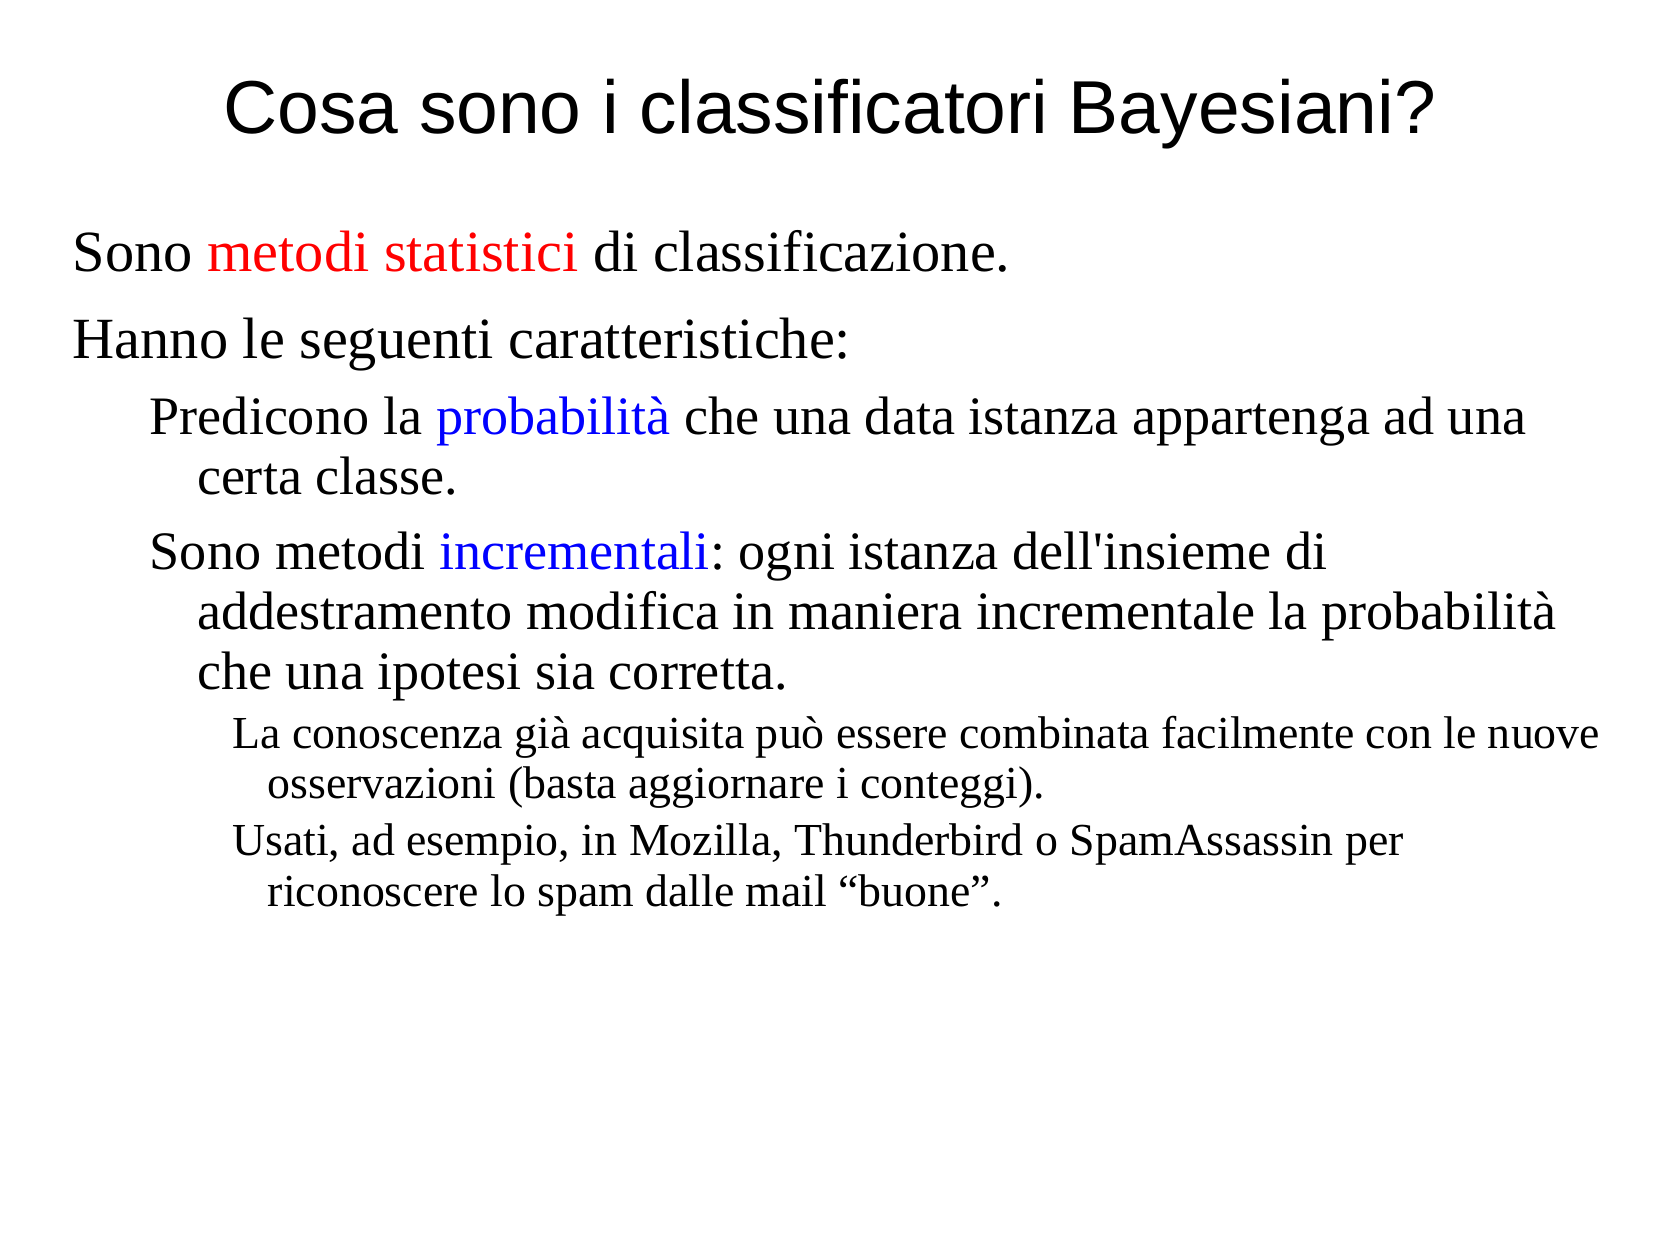

# Cosa sono i classificatori Bayesiani?
Sono metodi statistici di classificazione.
Hanno le seguenti caratteristiche:
Predicono la probabilità che una data istanza appartenga ad una certa classe.
Sono metodi incrementali: ogni istanza dell'insieme di addestramento modifica in maniera incrementale la probabilità che una ipotesi sia corretta.
La conoscenza già acquisita può essere combinata facilmente con le nuove osservazioni (basta aggiornare i conteggi).
Usati, ad esempio, in Mozilla, Thunderbird o SpamAssassin per riconoscere lo spam dalle mail “buone”.